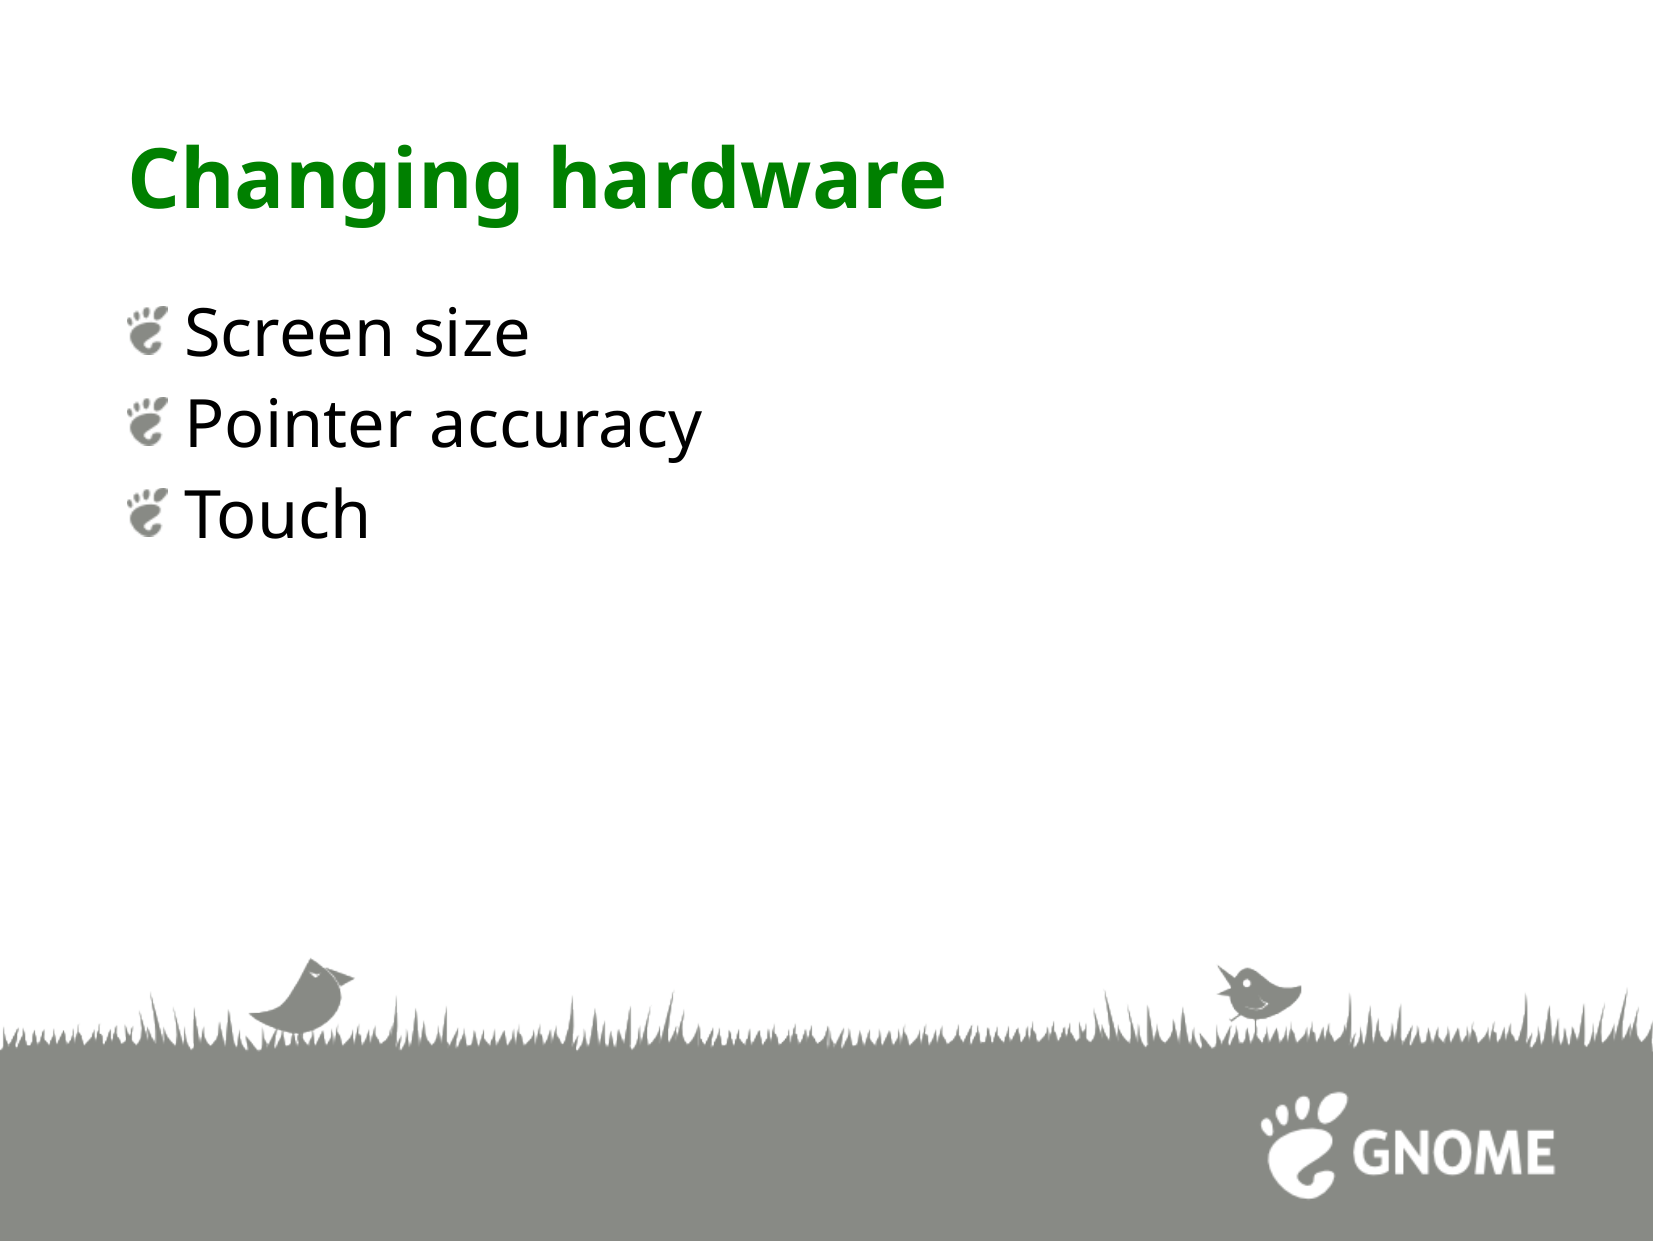

Changing hardware
 Screen size
 Pointer accuracy
 Touch